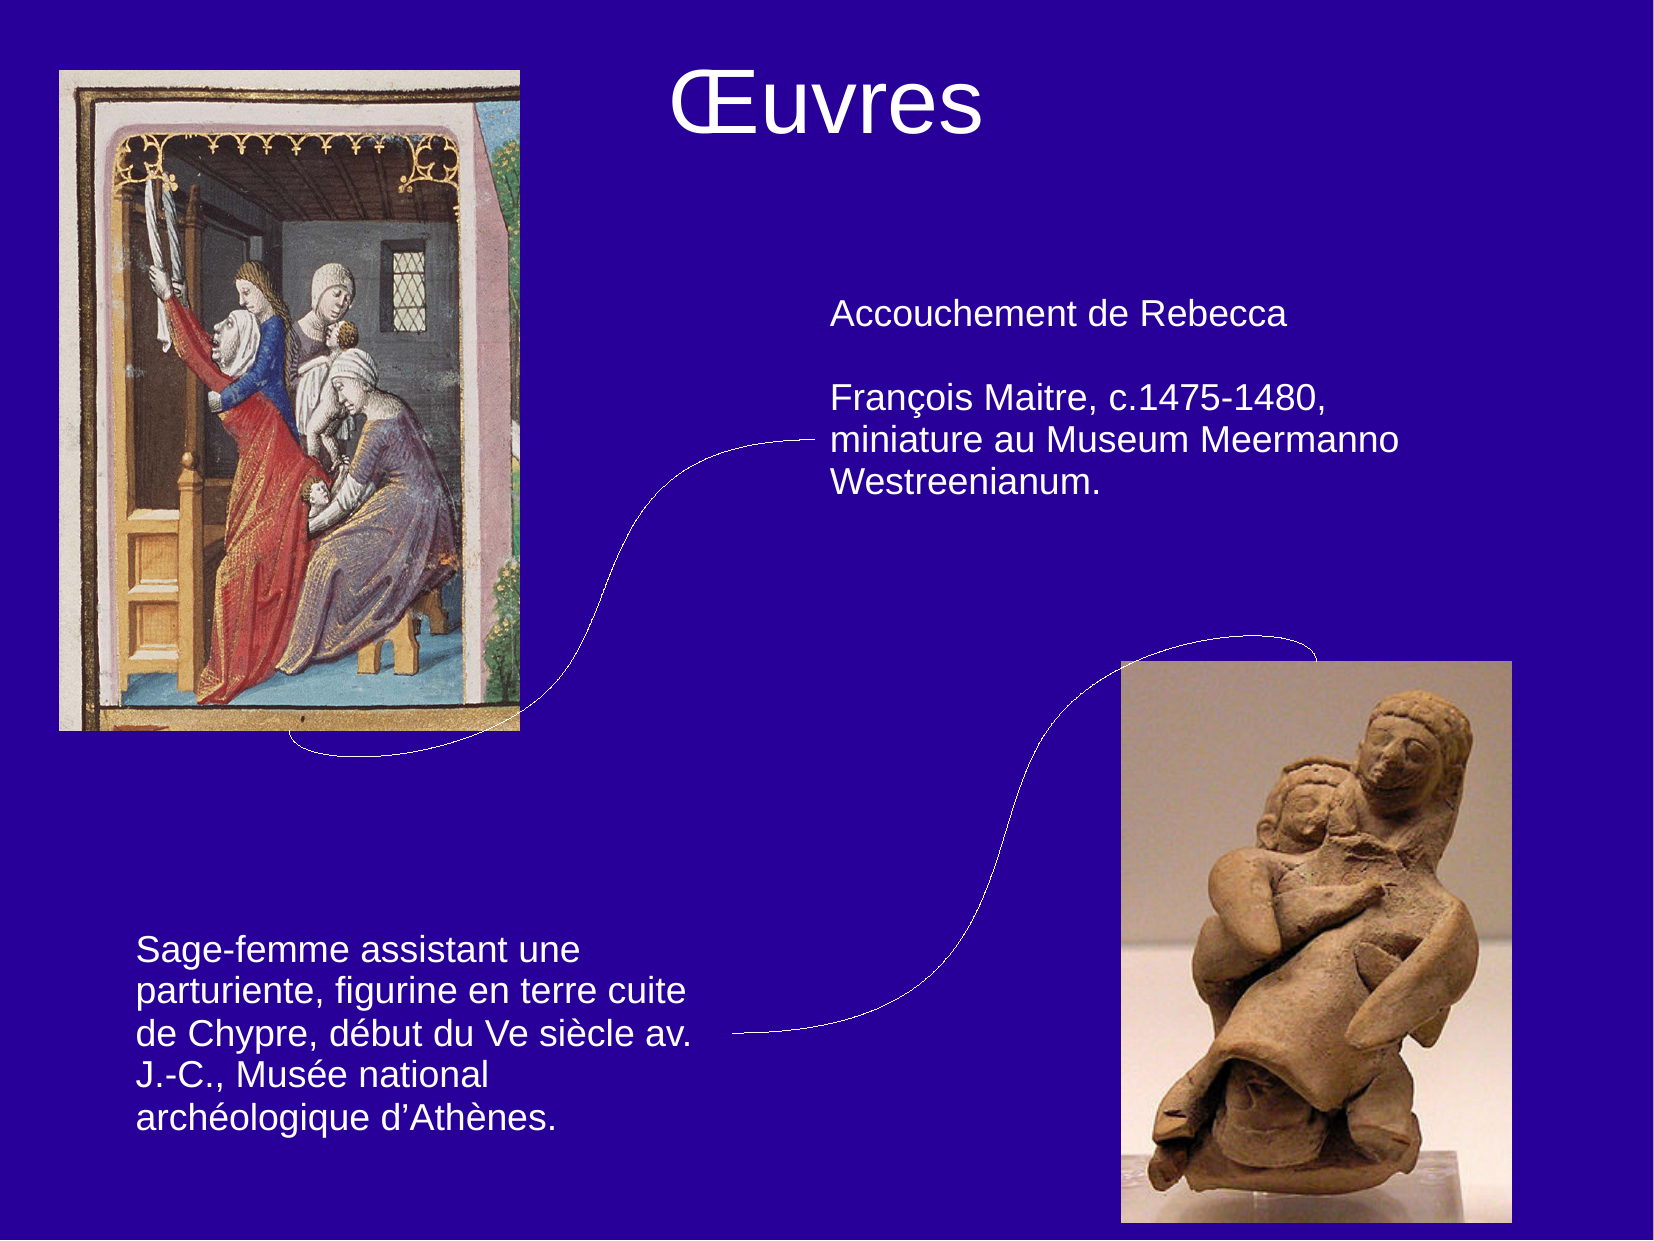

# Œuvres
Accouchement de Rebecca
François Maitre, c.1475-1480, miniature au Museum Meermanno Westreenianum.
Sage-femme assistant une parturiente, figurine en terre cuite de Chypre, début du Ve siècle av. J.‑C., Musée national archéologique d’Athènes.